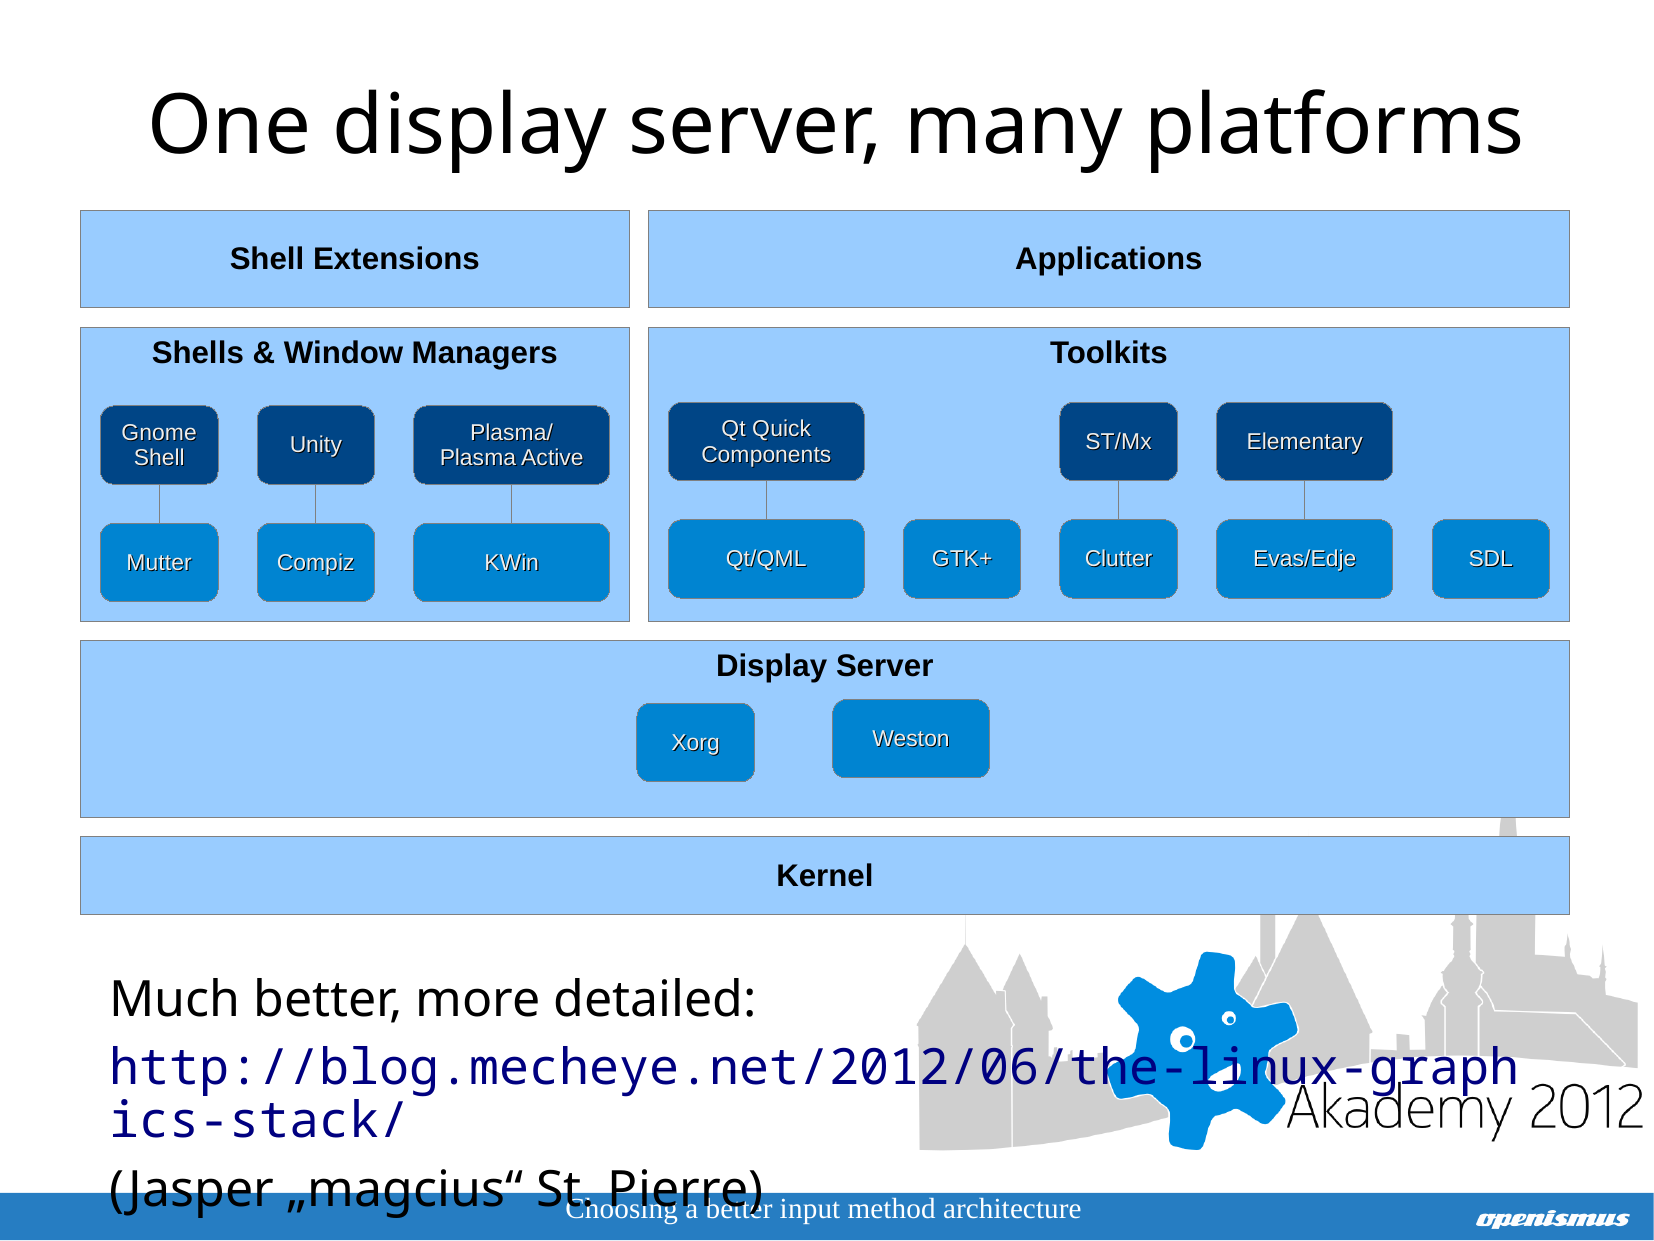

One display server, many platforms
Shell Extensions
Applications
Shells & Window Managers
Toolkits
Qt Quick
Components
ST/Mx
Elementary
Gnome
Shell
Unity
Plasma/
Plasma Active
Qt/QML
GTK+
Clutter
Evas/Edje
SDL
Mutter
Compiz
KWin
Display Server
Weston
Xorg
Kernel
Much better, more detailed:
http://blog.mecheye.net/2012/06/the-linux-graphics-stack/
(Jasper „magcius“ St. Pierre)